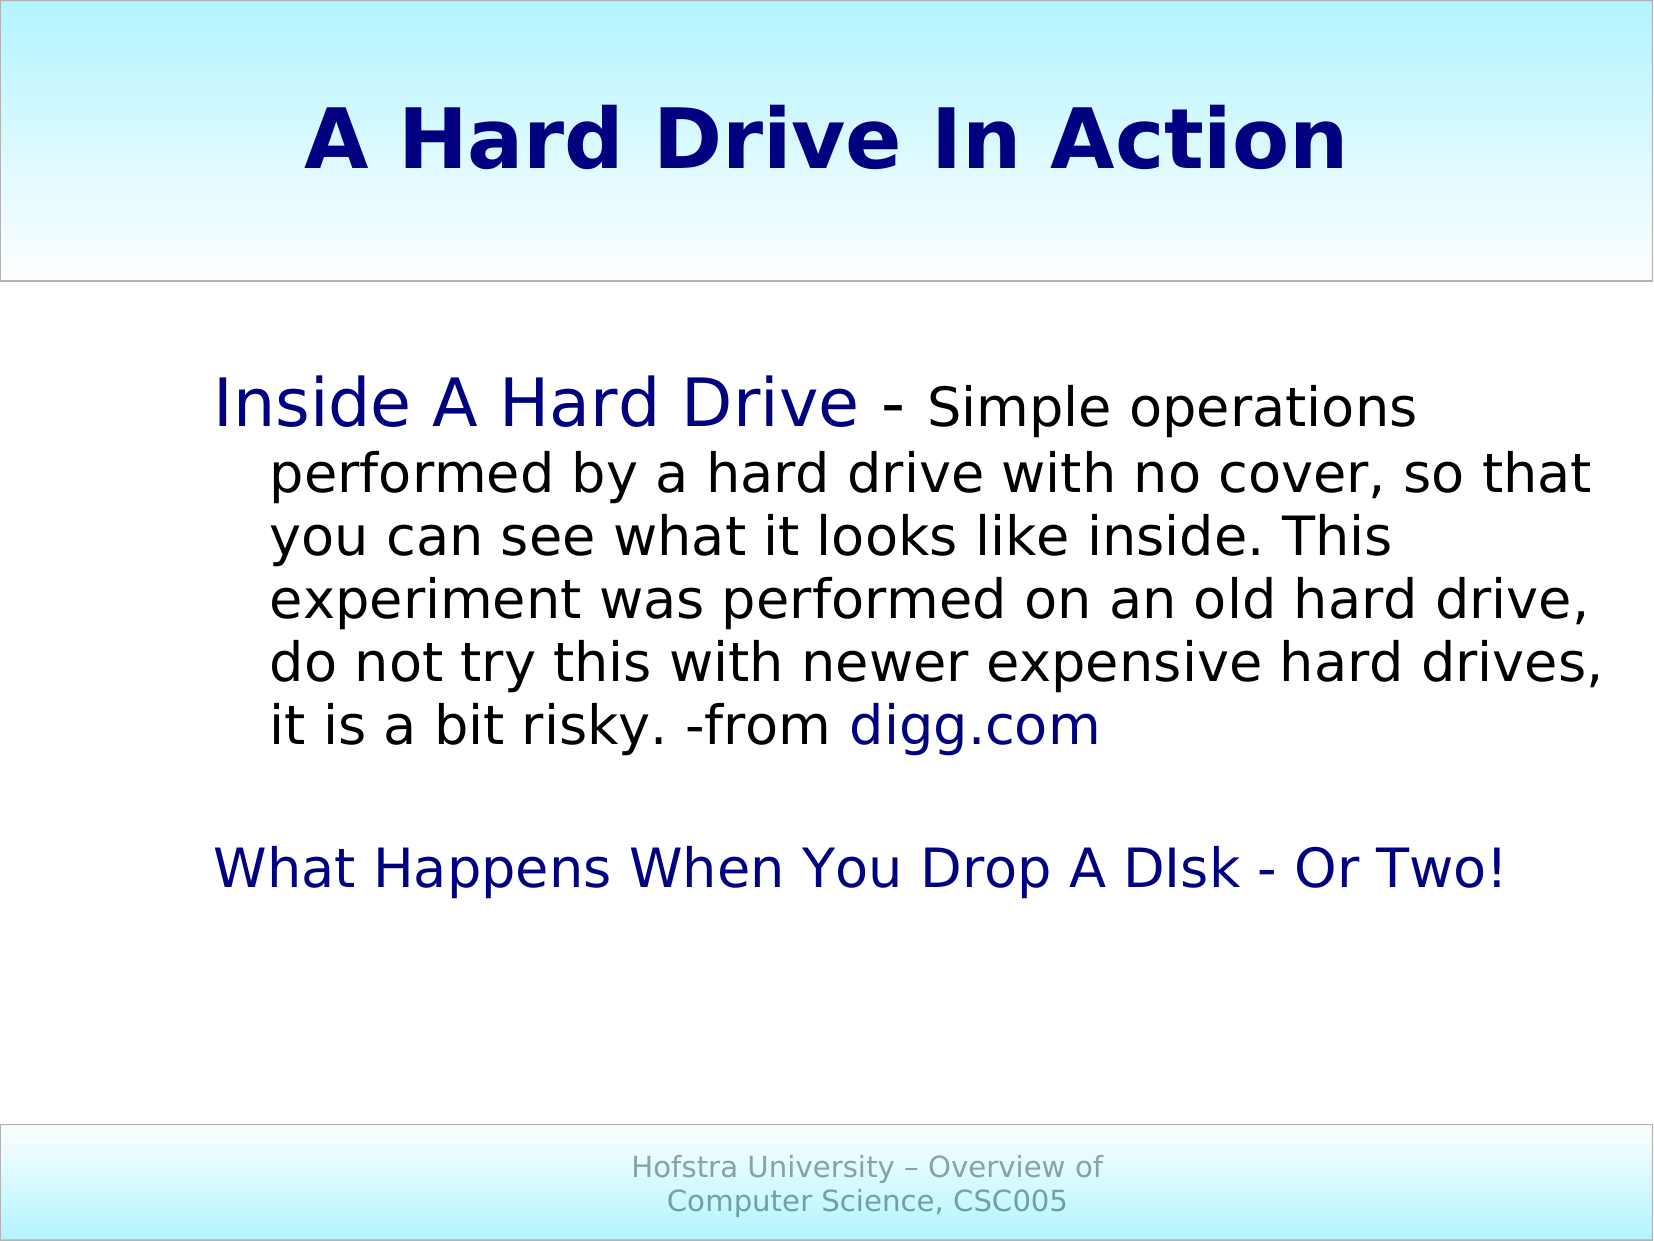

# A Hard Drive In Action
Inside A Hard Drive - Simple operations performed by a hard drive with no cover, so that you can see what it looks like inside. This experiment was performed on an old hard drive, do not try this with newer expensive hard drives, it is a bit risky. -from digg.com
What Happens When You Drop A DIsk - Or Two!